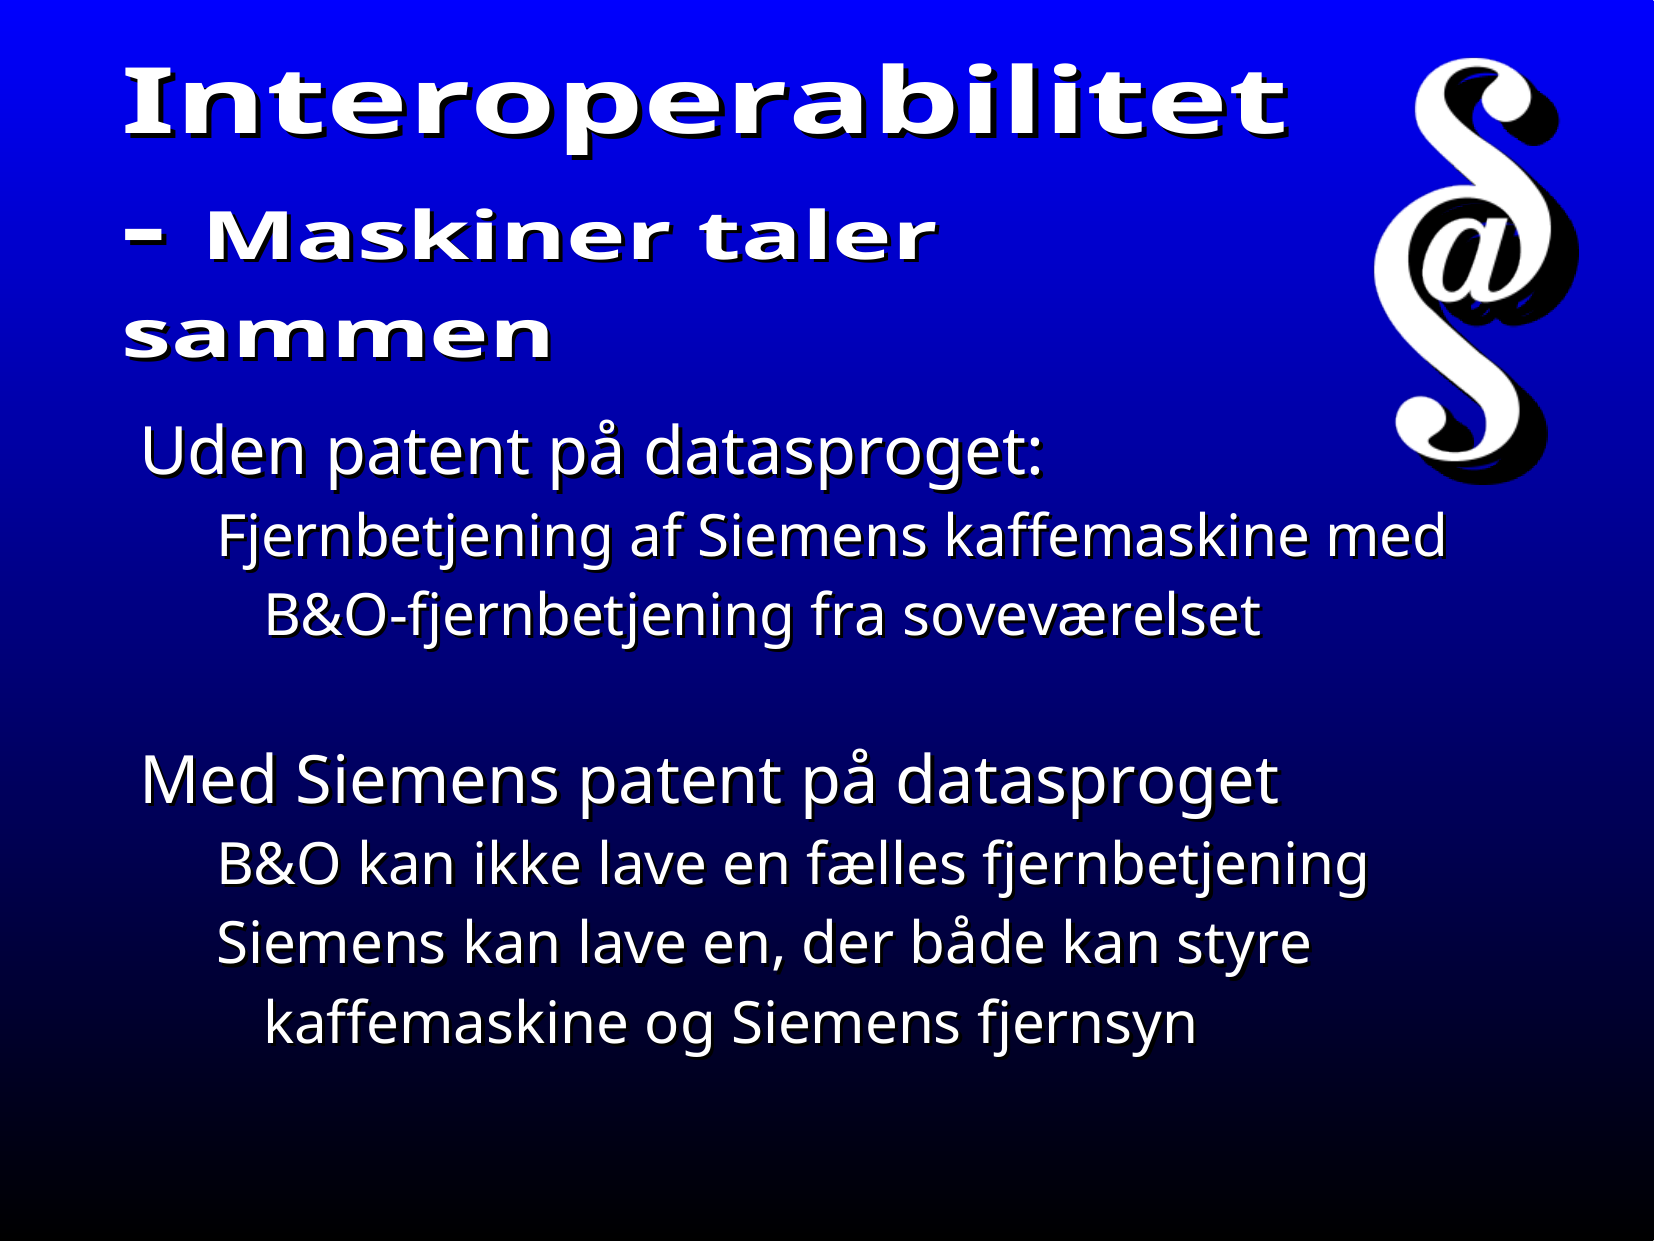

# Interoperabilitet - Maskiner taler sammen
Uden patent på datasproget:
Fjernbetjening af Siemens kaffemaskine med B&O-fjernbetjening fra soveværelset
Med Siemens patent på datasproget
B&O kan ikke lave en fælles fjernbetjening
Siemens kan lave en, der både kan styre kaffemaskine og Siemens fjernsyn